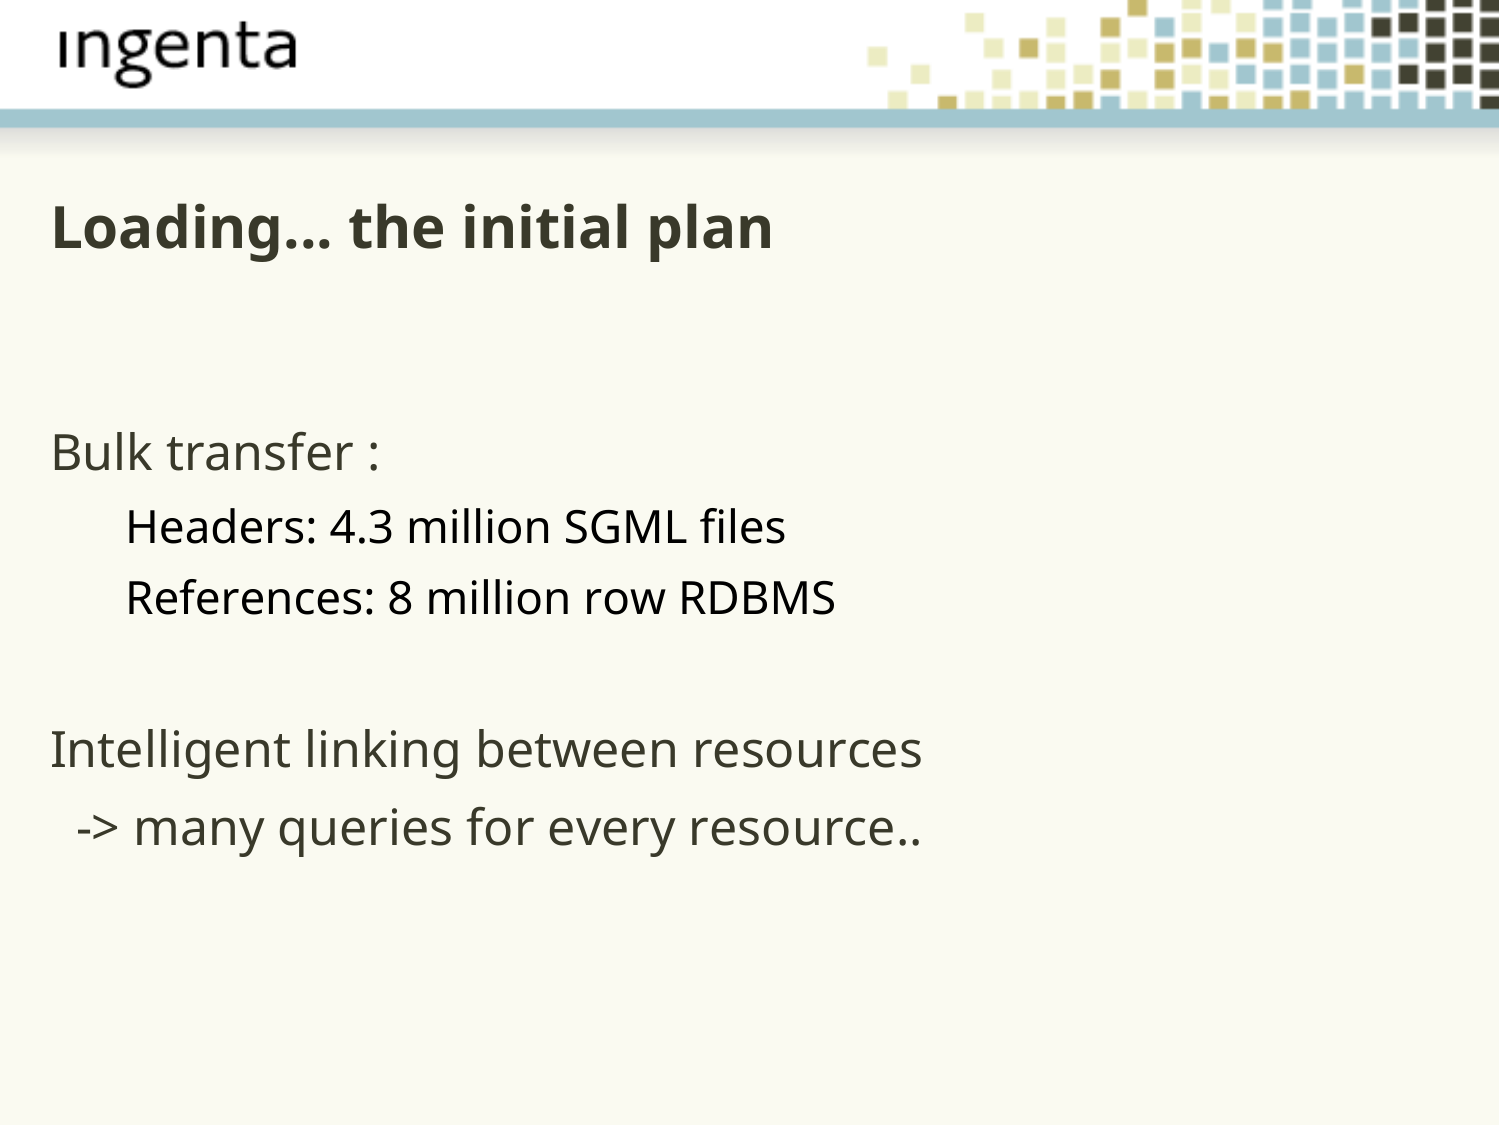

# Loading... the initial plan
Bulk transfer :
Headers: 4.3 million SGML files
References: 8 million row RDBMS
Intelligent linking between resources
 -> many queries for every resource..